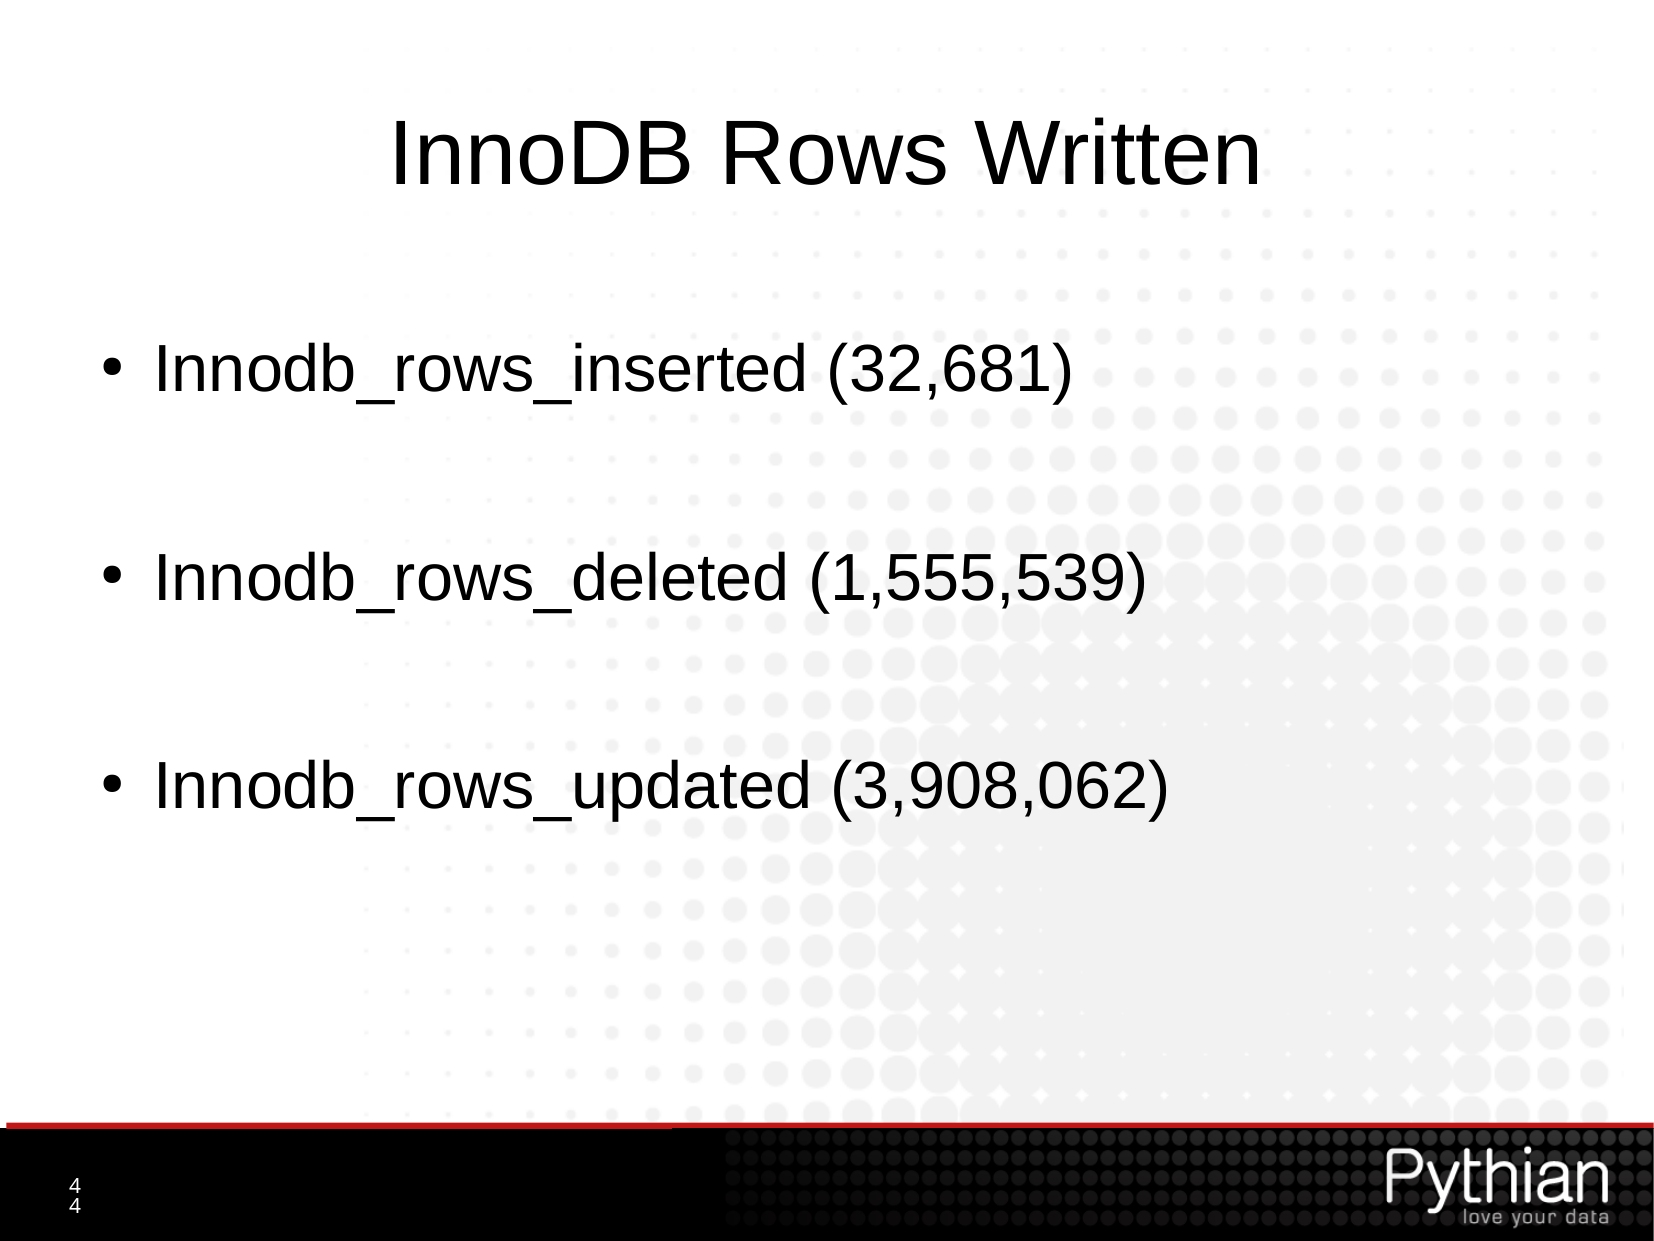

# InnoDB Rows Written
Innodb_rows_inserted (32,681)
Innodb_rows_deleted (1,555,539)
Innodb_rows_updated (3,908,062)